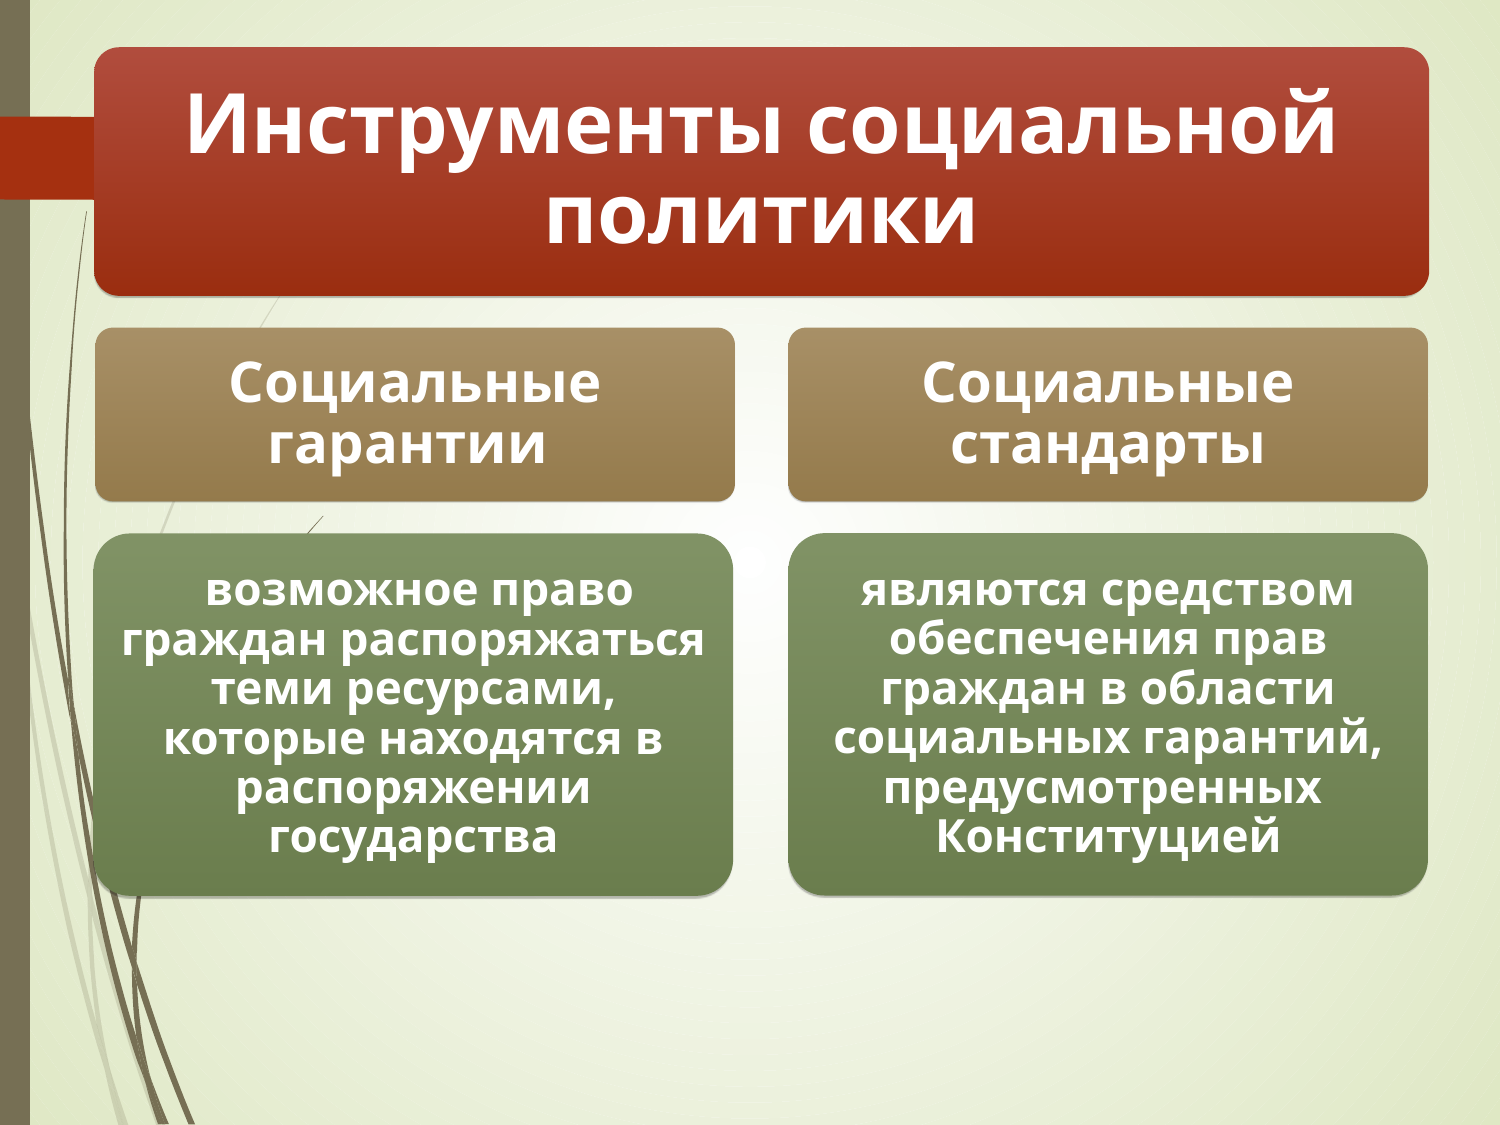

Инструменты социальной политики
Социальные гарантии
Социальные стандарты
являются средством обеспечения прав граждан в области социальных гарантий, предусмотренных Конституцией
 возможное право граждан распоряжаться теми ресурсами, которые находятся в распоряжении государства